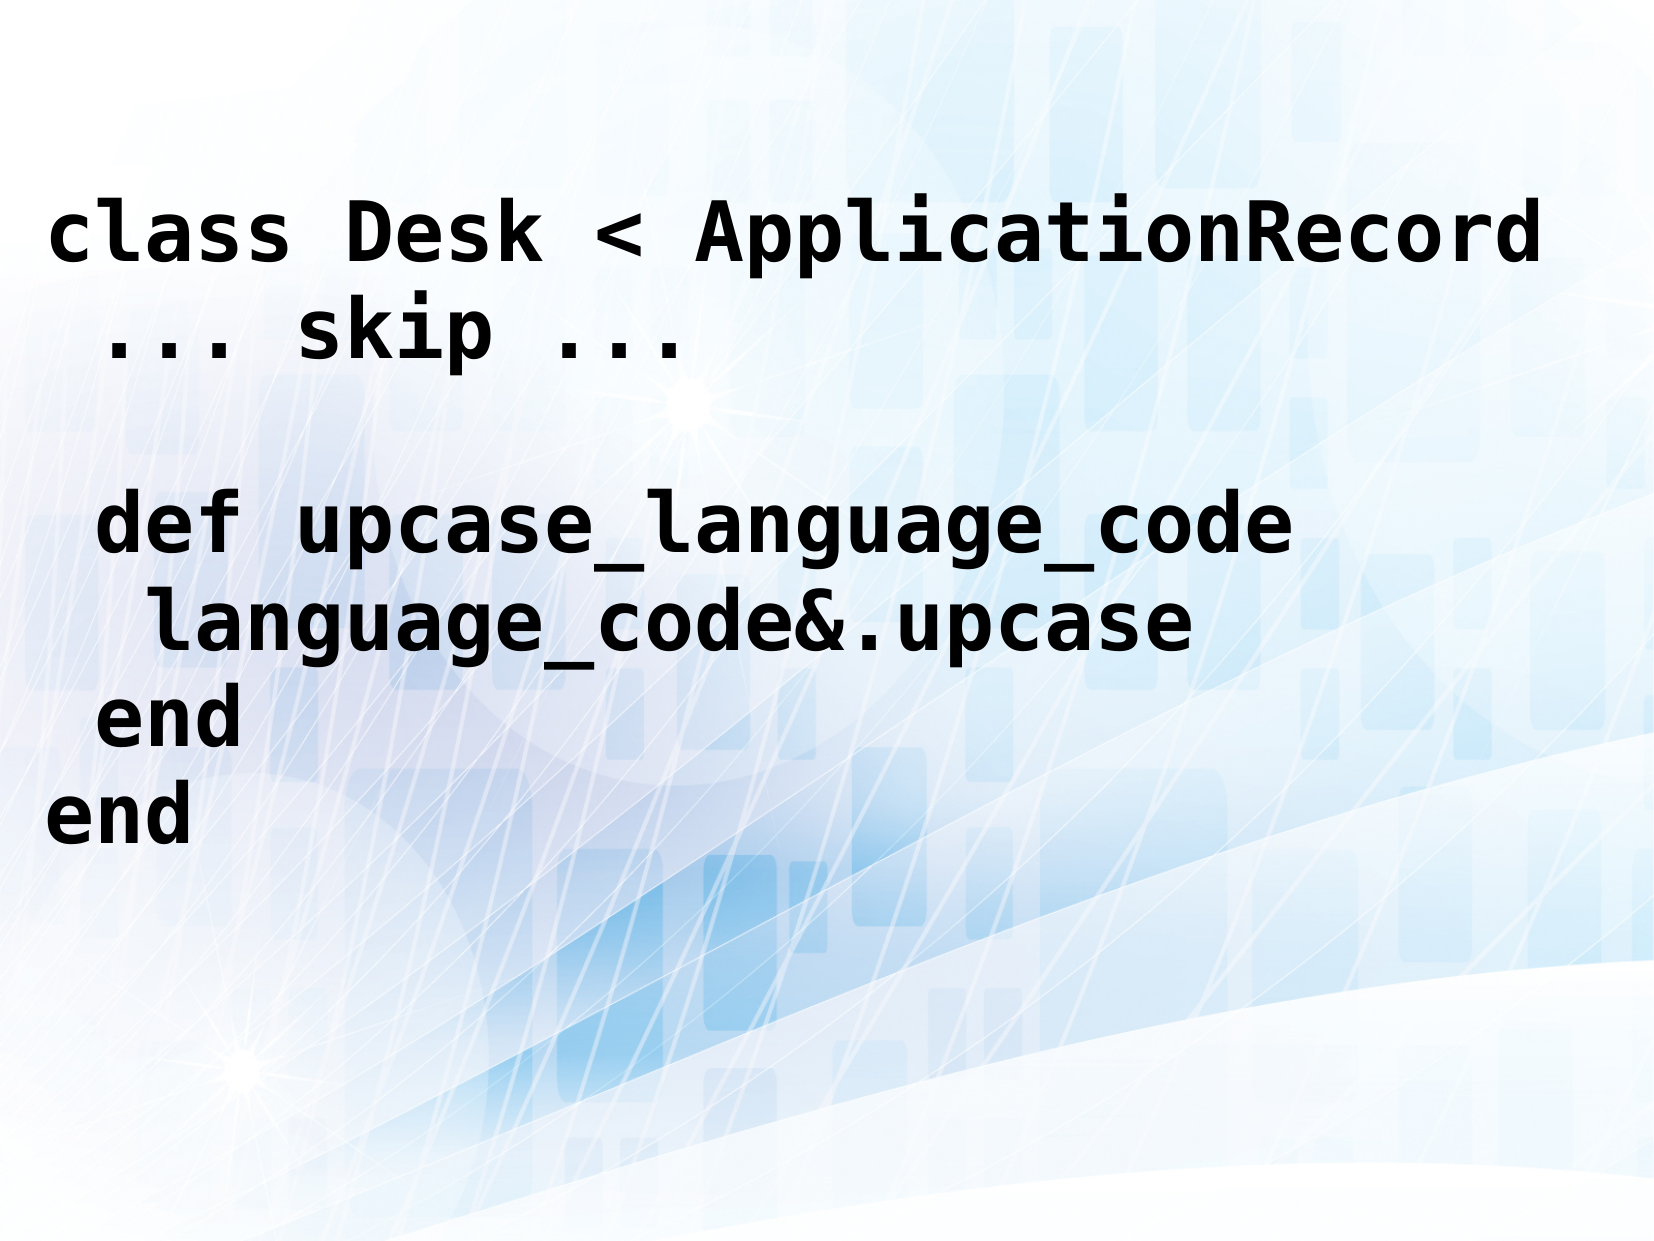

class Desk < ApplicationRecord
 ... skip ...
 def upcase_language_code
 language_code&.upcase
 end
end